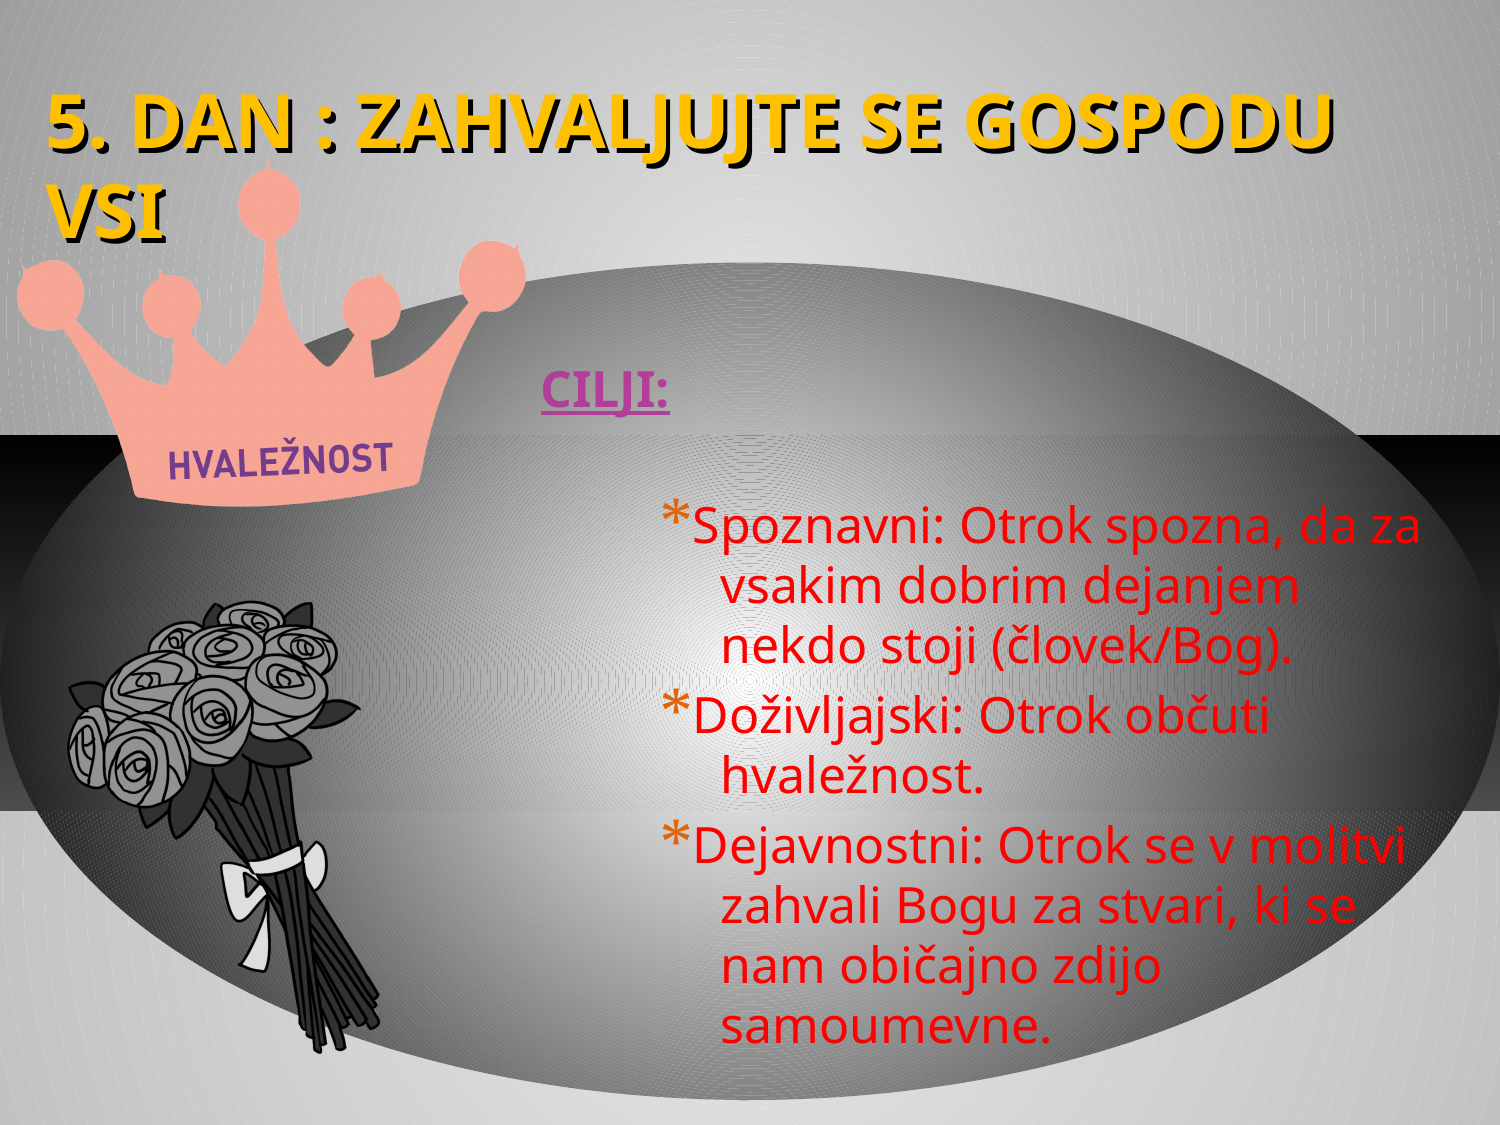

5. DAN : ZAHVALJUJTE SE GOSPODU VSI
# CILJI:
Spoznavni: Otrok spozna, da za vsakim dobrim dejanjem nekdo stoji (človek/Bog).
Doživljajski: Otrok občuti hvaležnost.
Dejavnostni: Otrok se v molitvi zahvali Bogu za stvari, ki se nam običajno zdijo samoumevne.